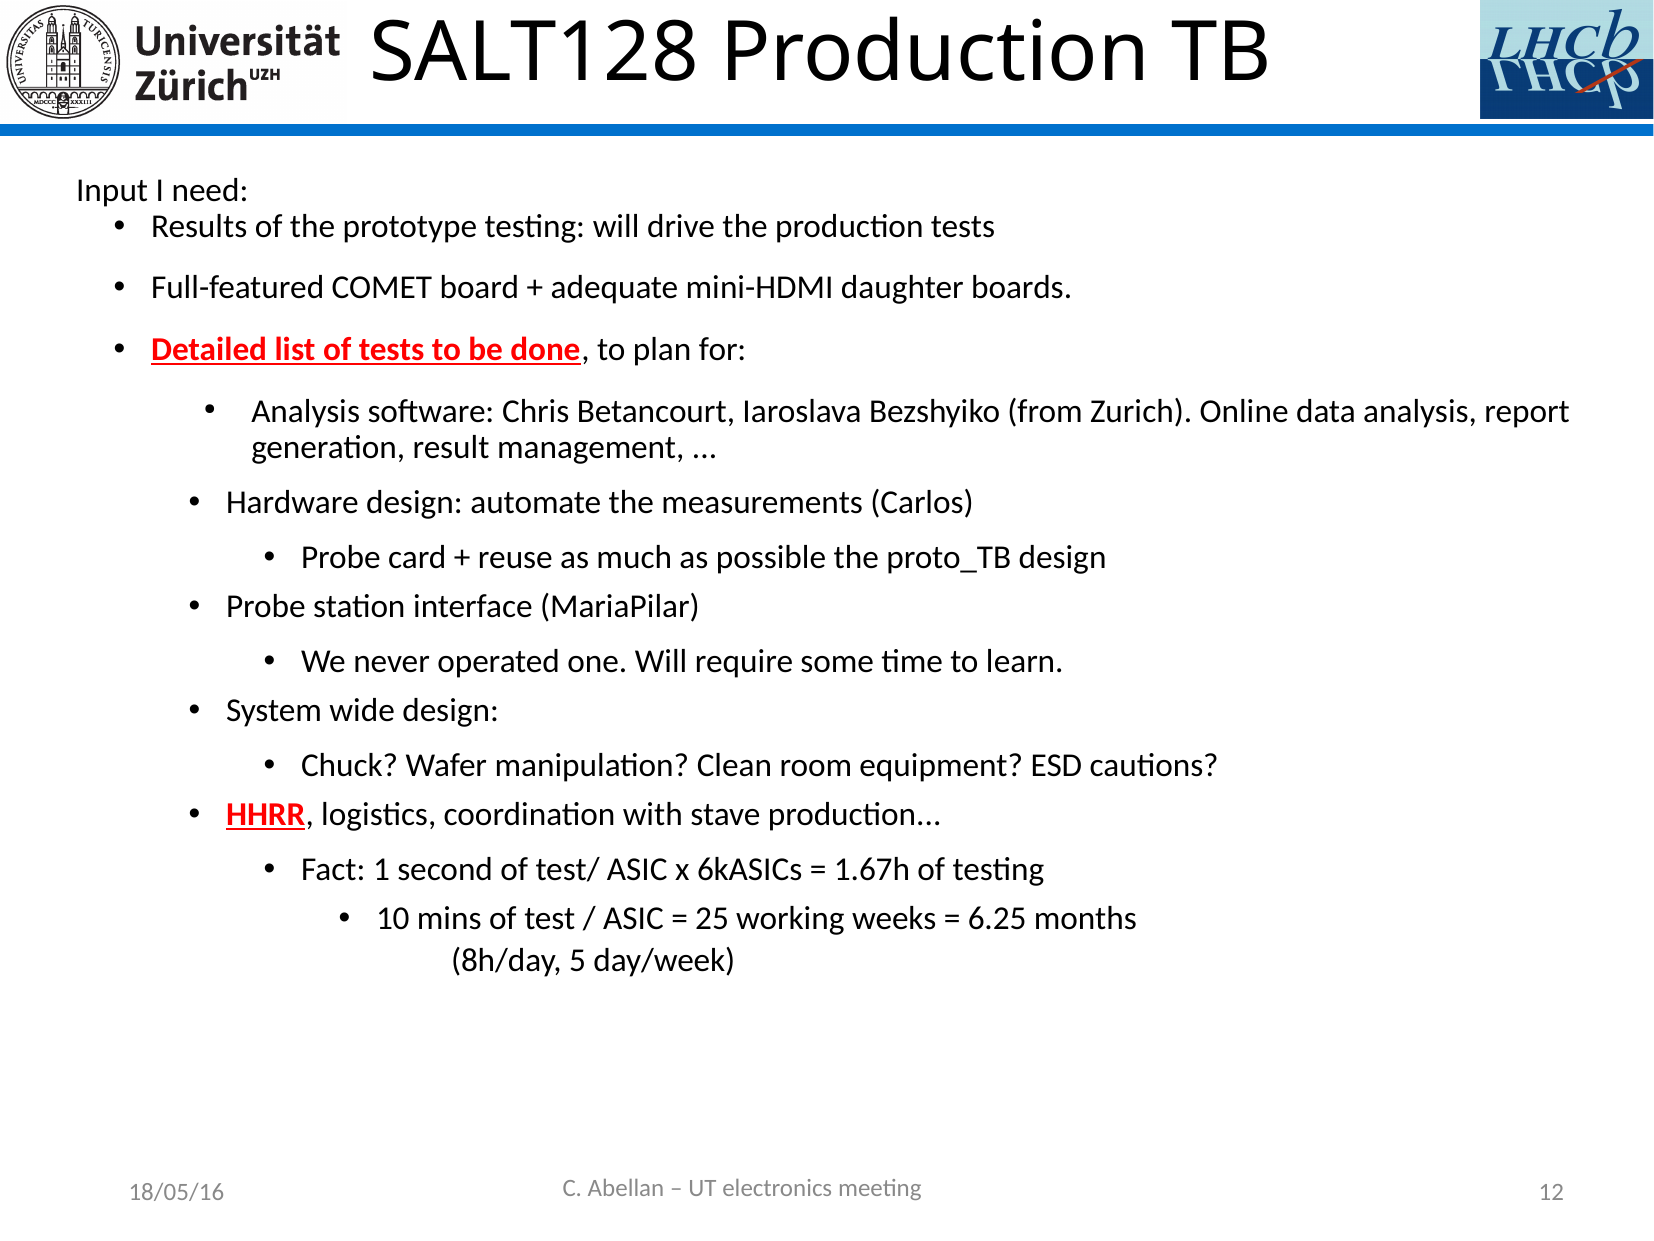

# SALT128 Production TB
Input I need:
Results of the prototype testing: will drive the production tests
Full-featured COMET board + adequate mini-HDMI daughter boards.
Detailed list of tests to be done, to plan for:
Analysis software: Chris Betancourt, Iaroslava Bezshyiko (from Zurich). Online data analysis, report generation, result management, ...
Hardware design: automate the measurements (Carlos)
Probe card + reuse as much as possible the proto_TB design
Probe station interface (MariaPilar)
We never operated one. Will require some time to learn.
System wide design:
Chuck? Wafer manipulation? Clean room equipment? ESD cautions?
HHRR, logistics, coordination with stave production...
Fact: 1 second of test/ ASIC x 6kASICs = 1.67h of testing
10 mins of test / ASIC = 25 working weeks = 6.25 months
(8h/day, 5 day/week)
C. Abellan
30/01/15
12